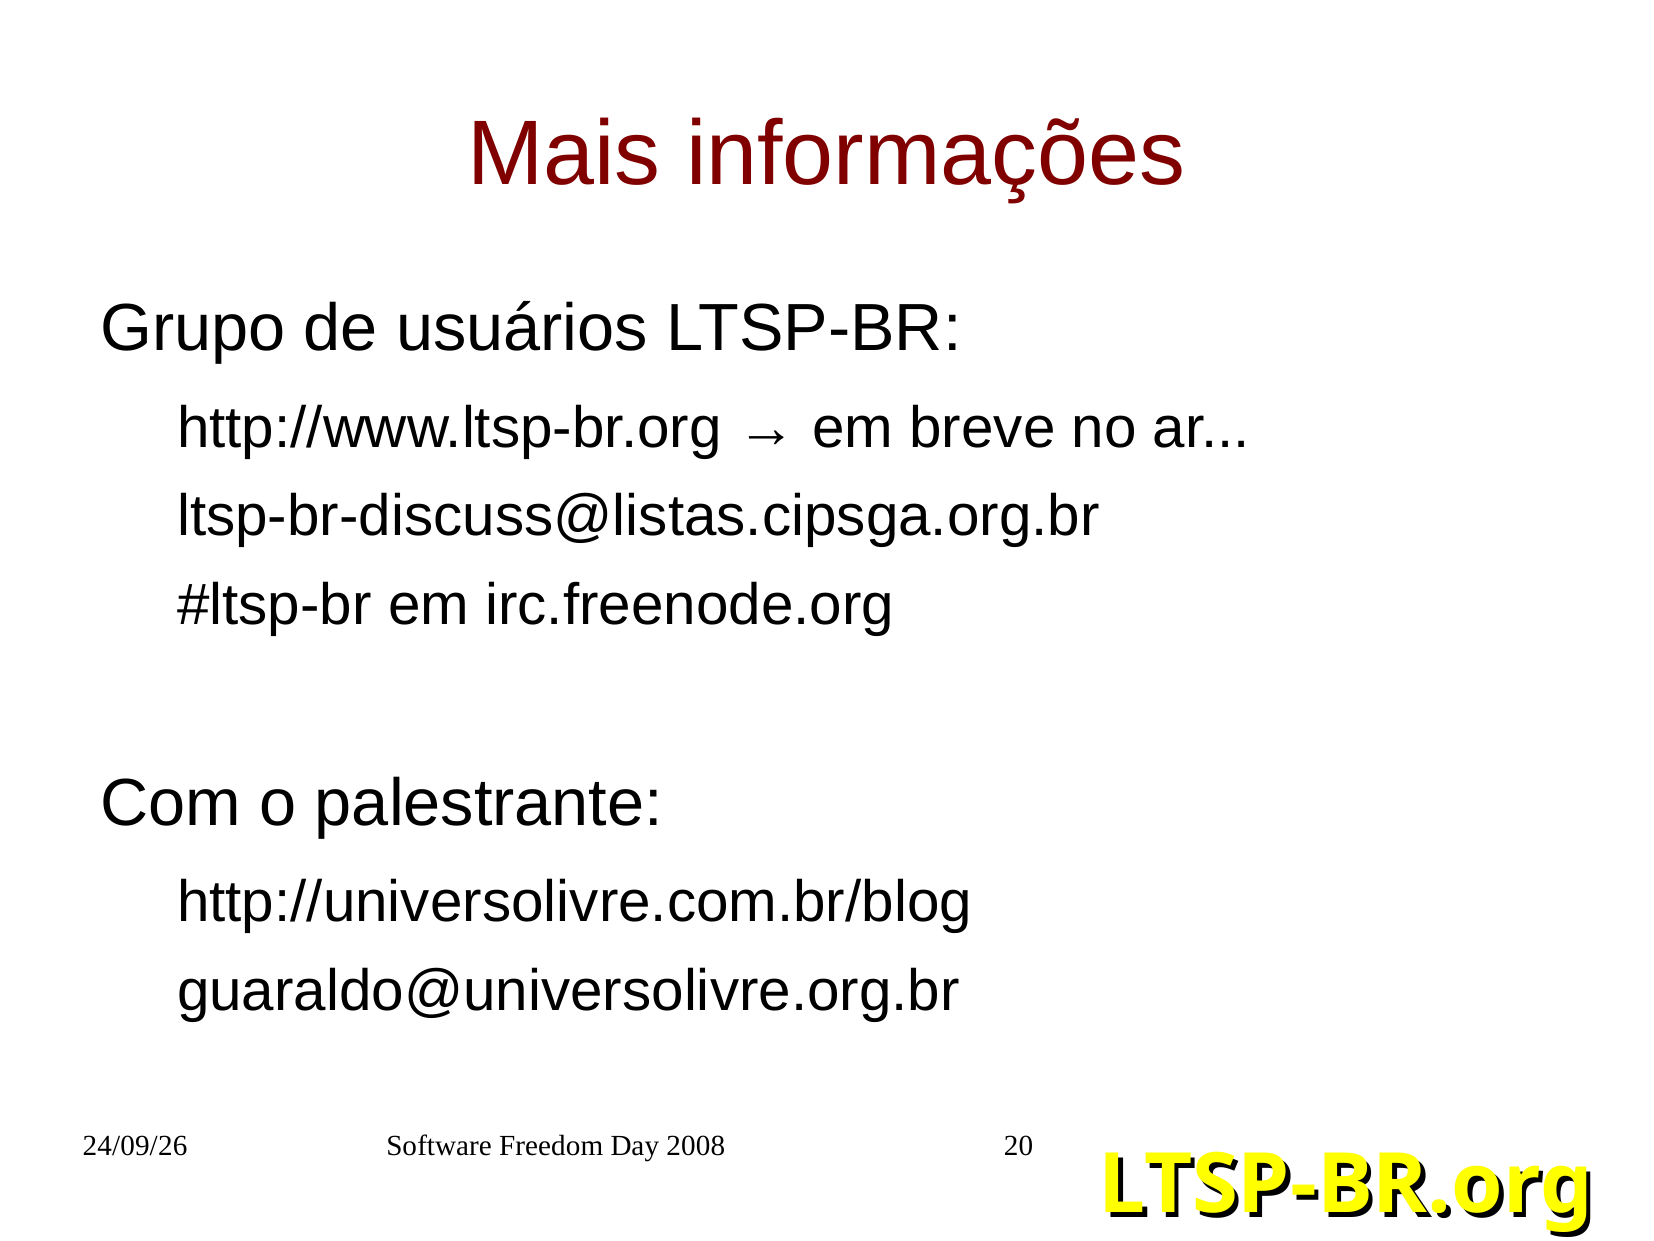

# Mais informações
Grupo de usuários LTSP-BR:
http://www.ltsp-br.org → em breve no ar...
ltsp-br-discuss@listas.cipsga.org.br
#ltsp-br em irc.freenode.org
Com o palestrante:
http://universolivre.com.br/blog
guaraldo@universolivre.org.br
Software Freedom Day 2008
20